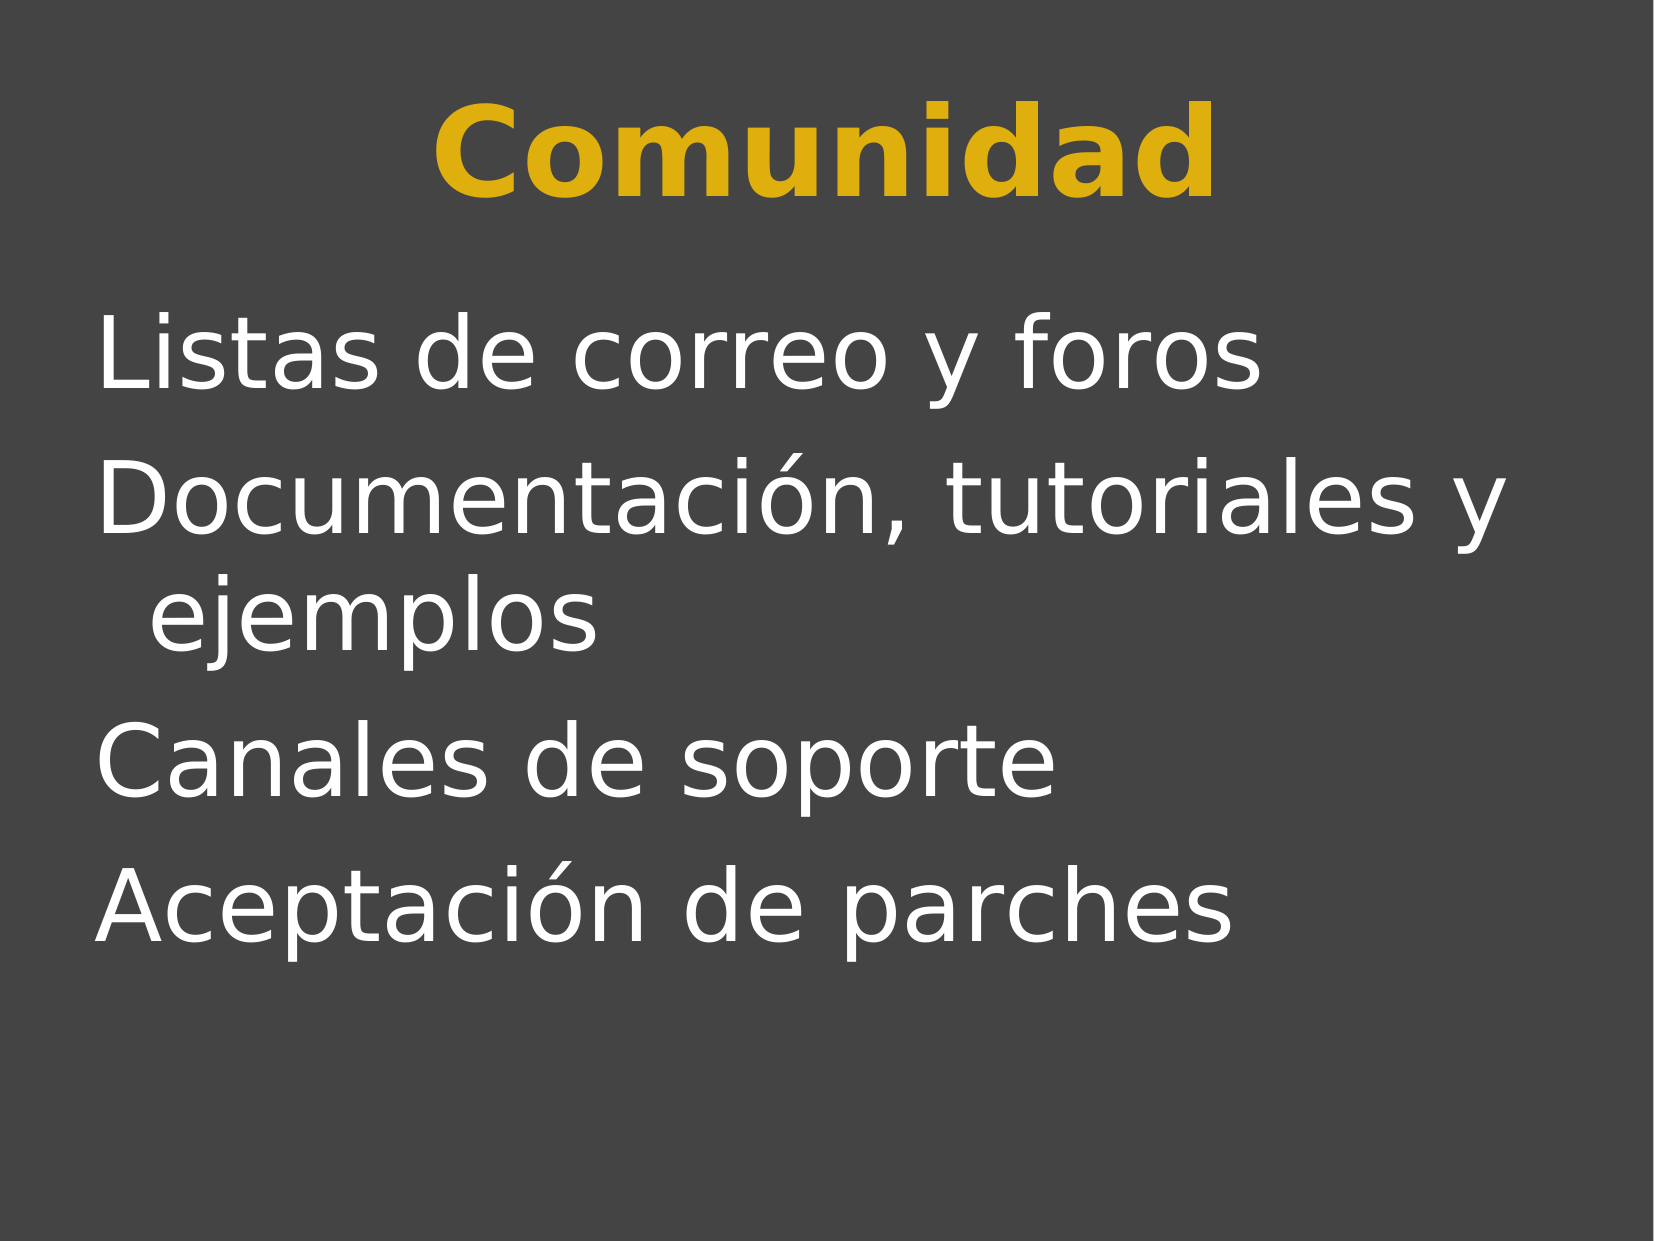

# Comunidad
Listas de correo y foros
Documentación, tutoriales y ejemplos
Canales de soporte
Aceptación de parches